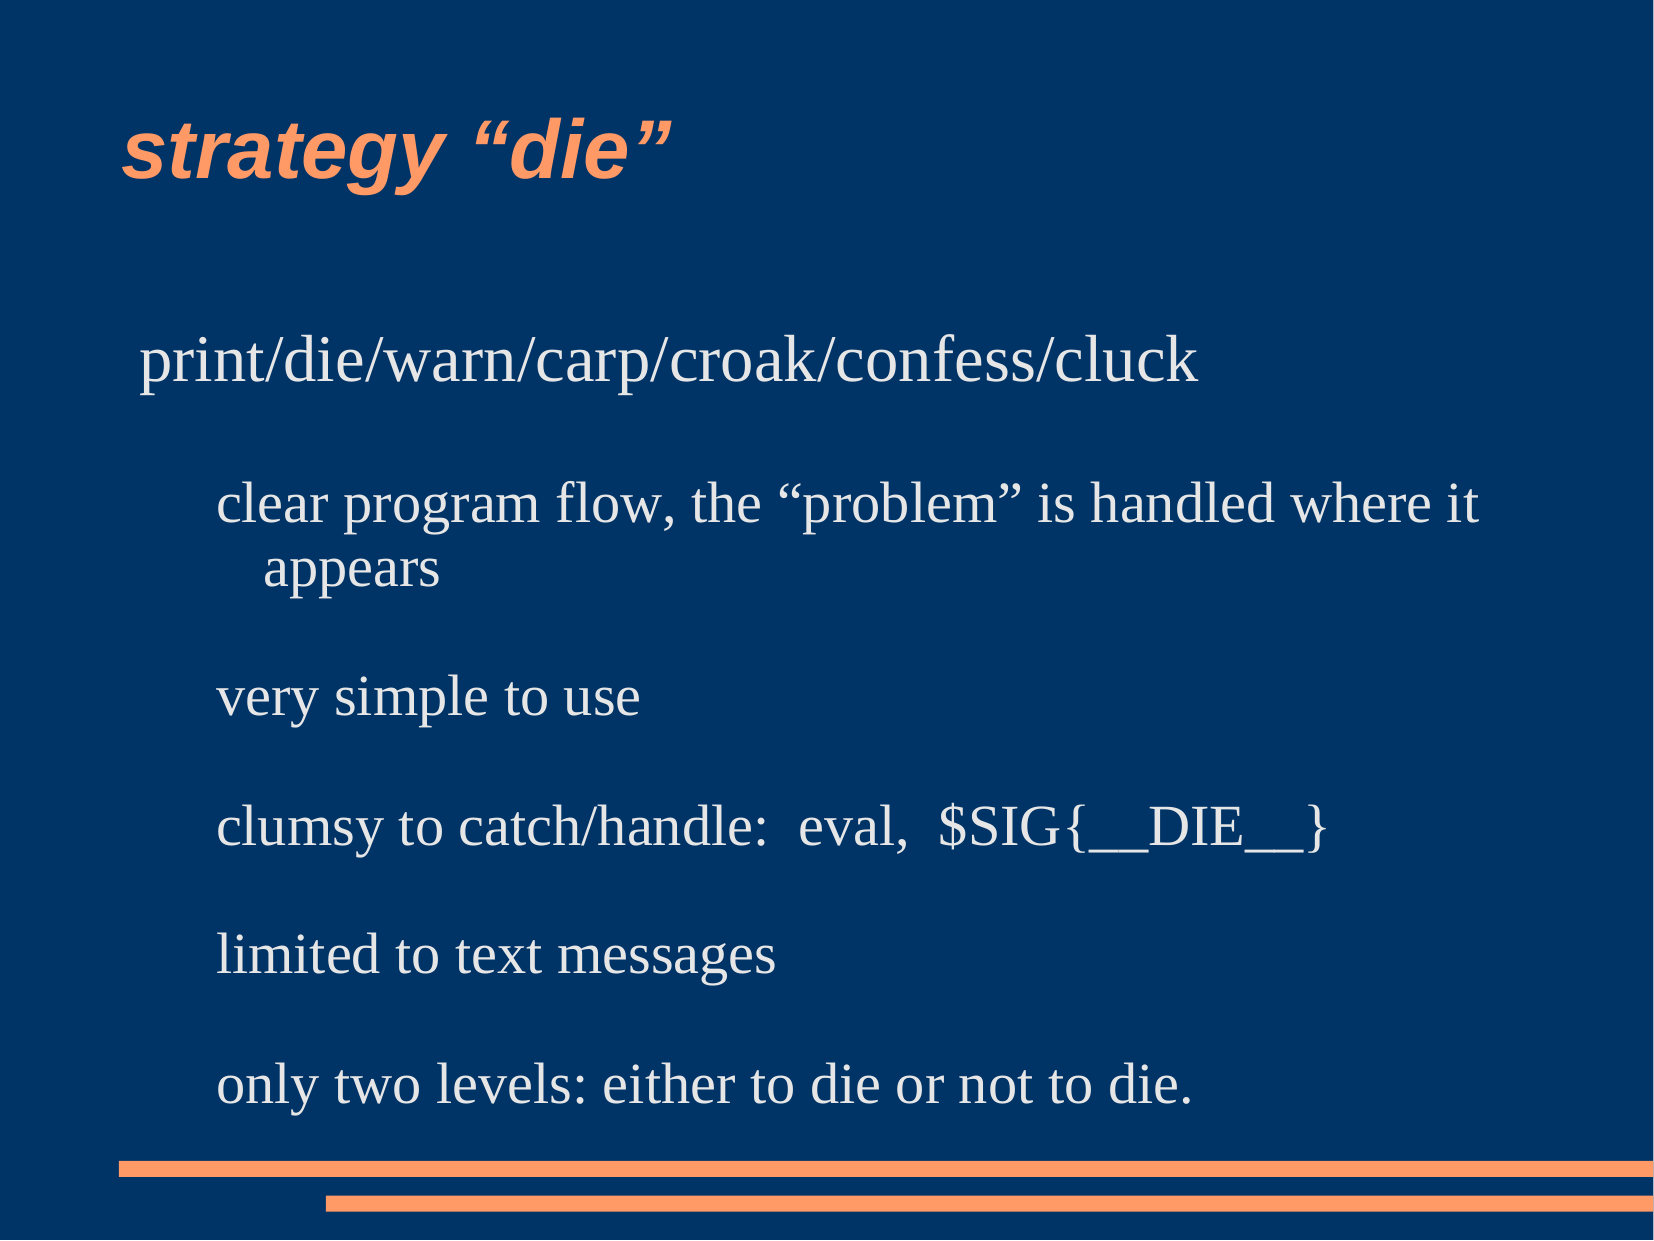

# strategy “die”
print/die/warn/carp/croak/confess/cluck
clear program flow, the “problem” is handled where it appears
very simple to use
clumsy to catch/handle: eval, $SIG{__DIE__}
limited to text messages
only two levels: either to die or not to die.